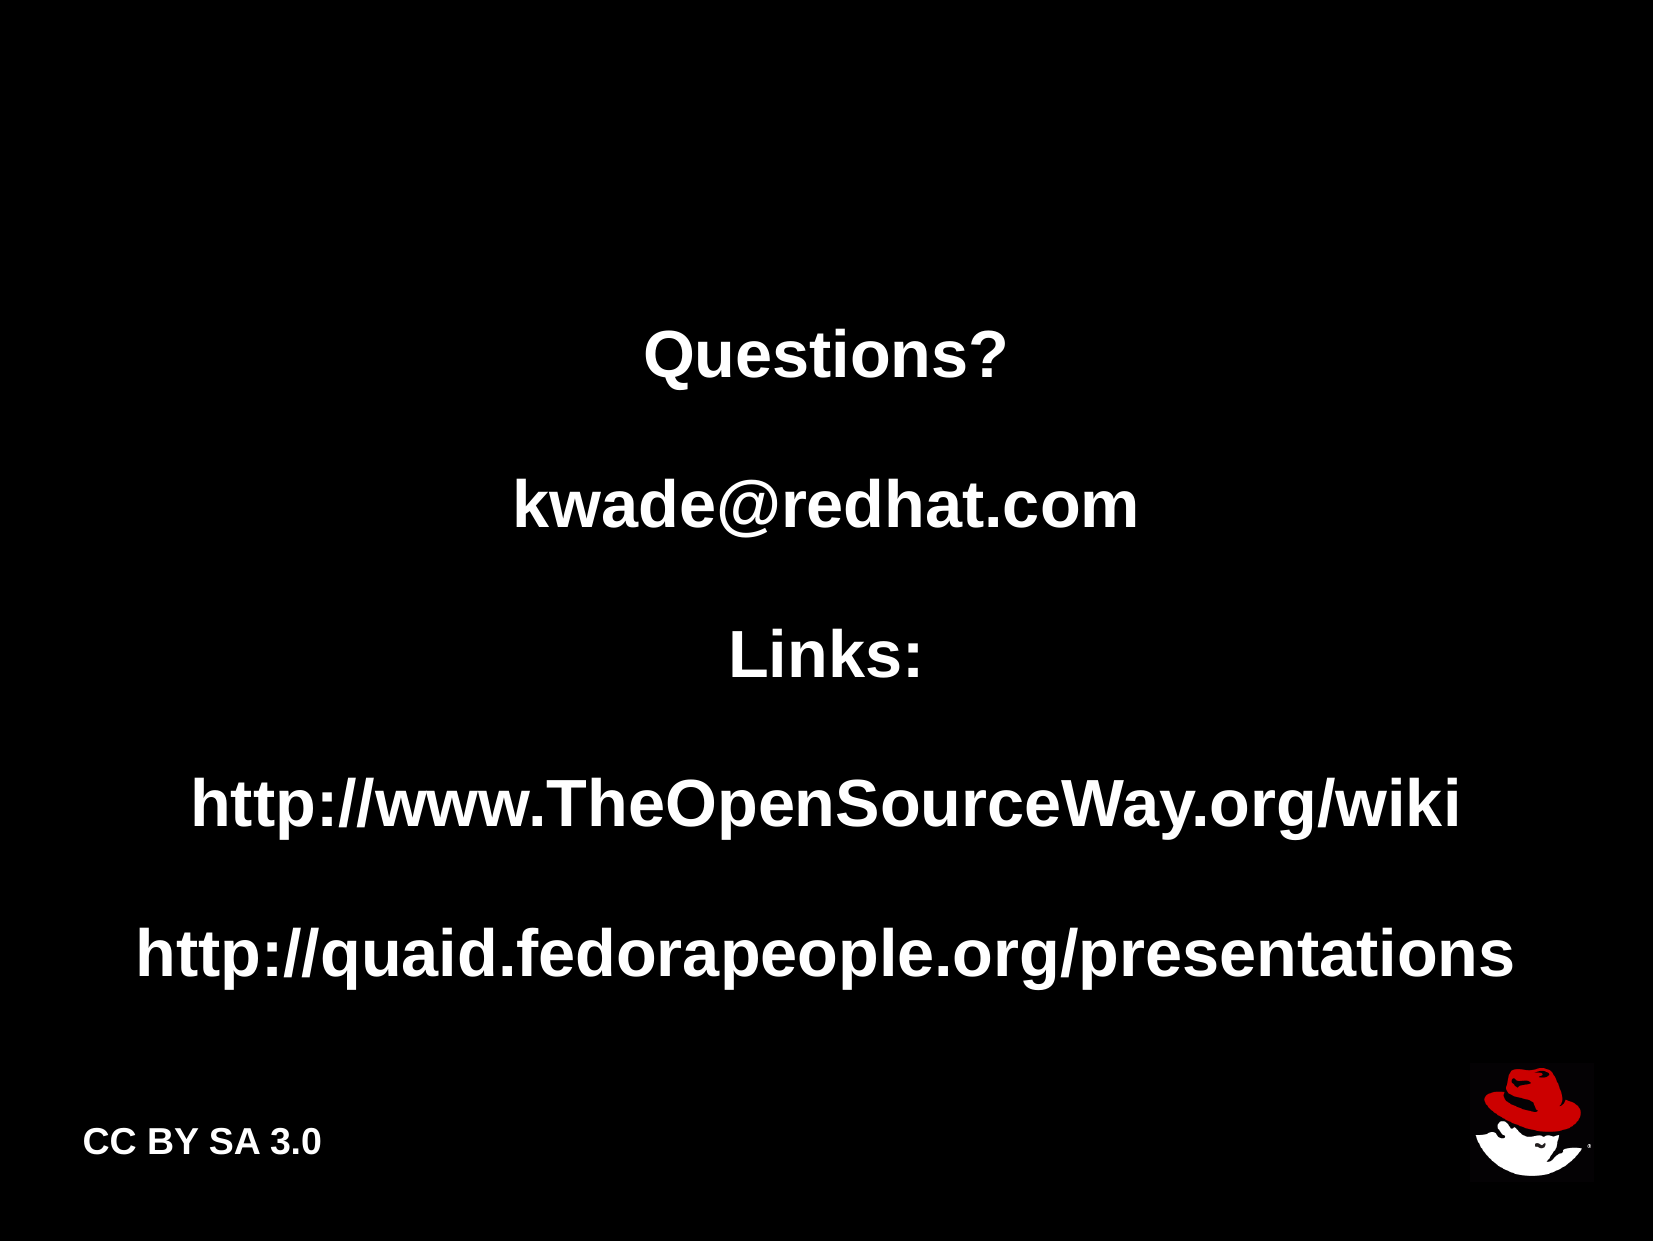

# Questions?
kwade@redhat.com
Links:
http://www.TheOpenSourceWay.org/wiki
http://quaid.fedorapeople.org/presentations
CC BY SA 3.0